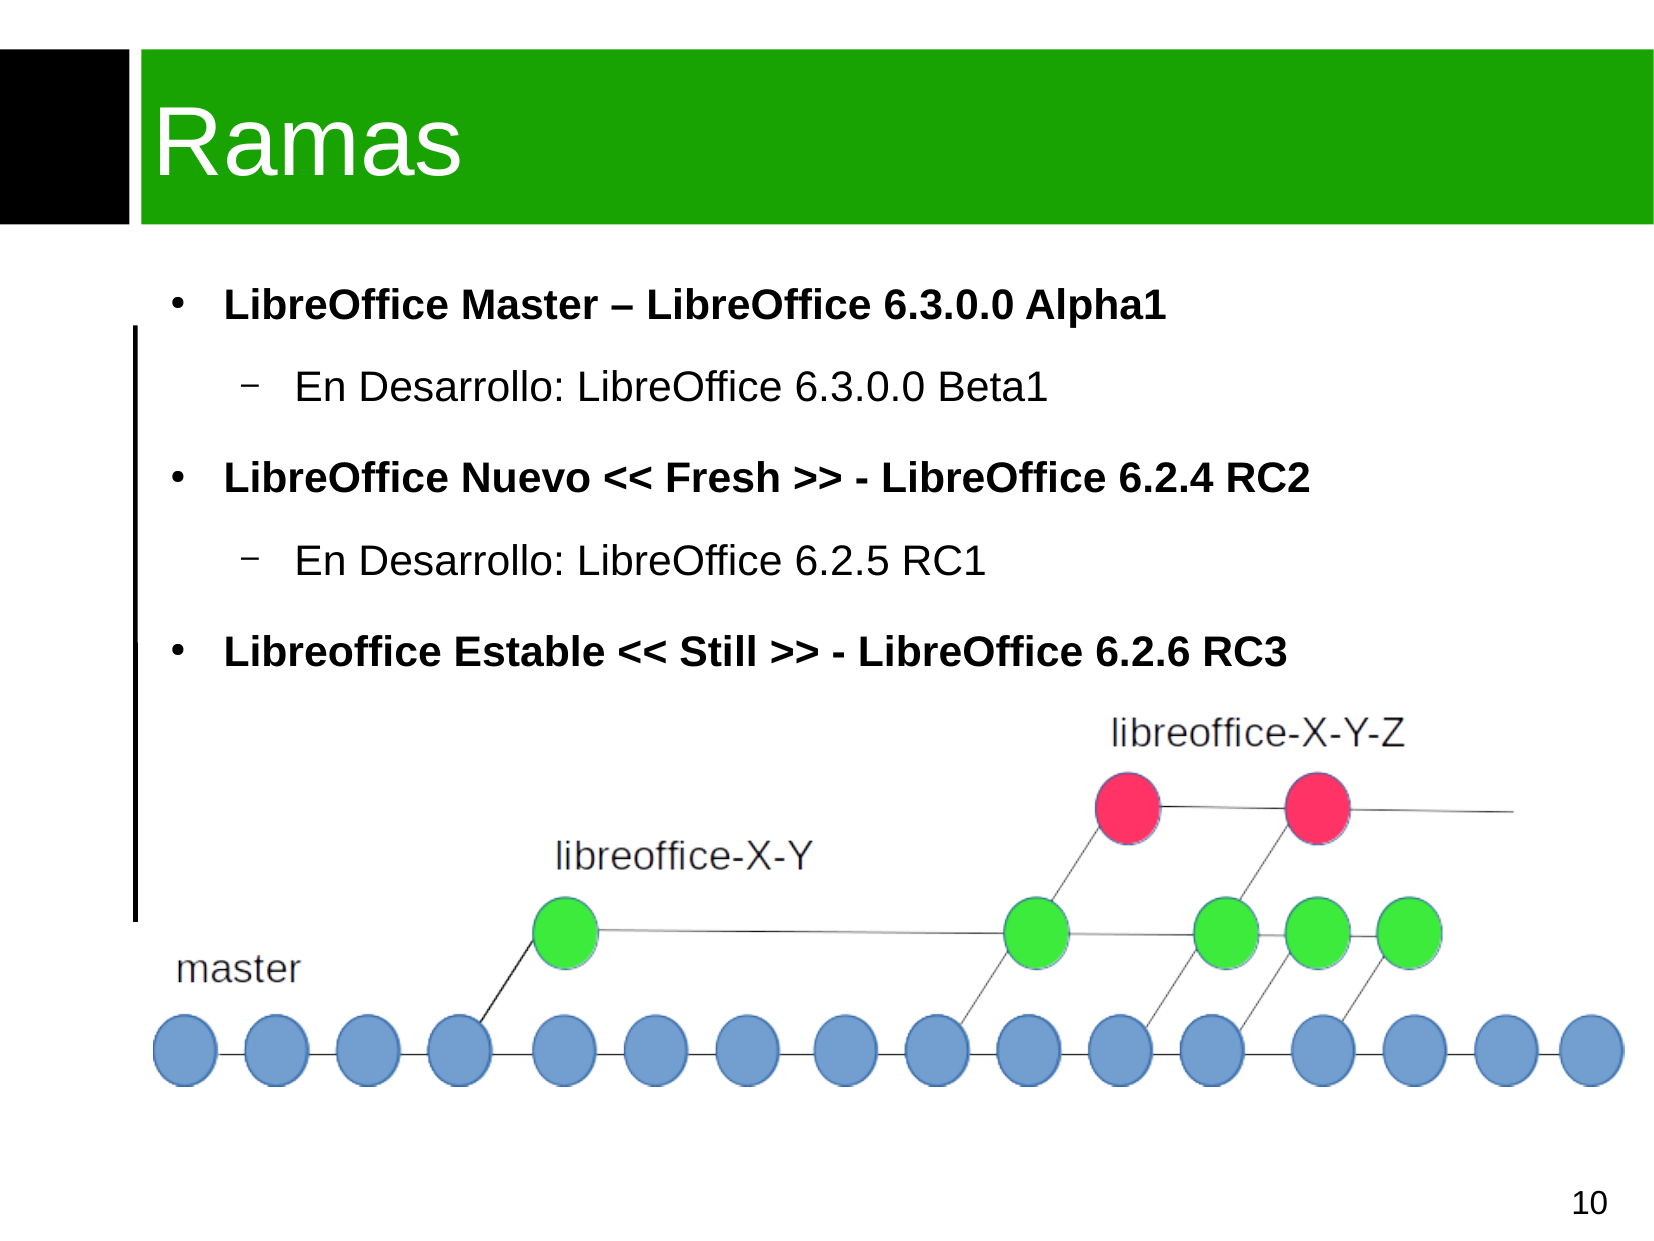

# Ramas
LibreOffice Master – LibreOffice 6.3.0.0 Alpha1
En Desarrollo: LibreOffice 6.3.0.0 Beta1
LibreOffice Nuevo << Fresh >> - LibreOffice 6.2.4 RC2
En Desarrollo: LibreOffice 6.2.5 RC1
Libreoffice Estable << Still >> - LibreOffice 6.2.6 RC3